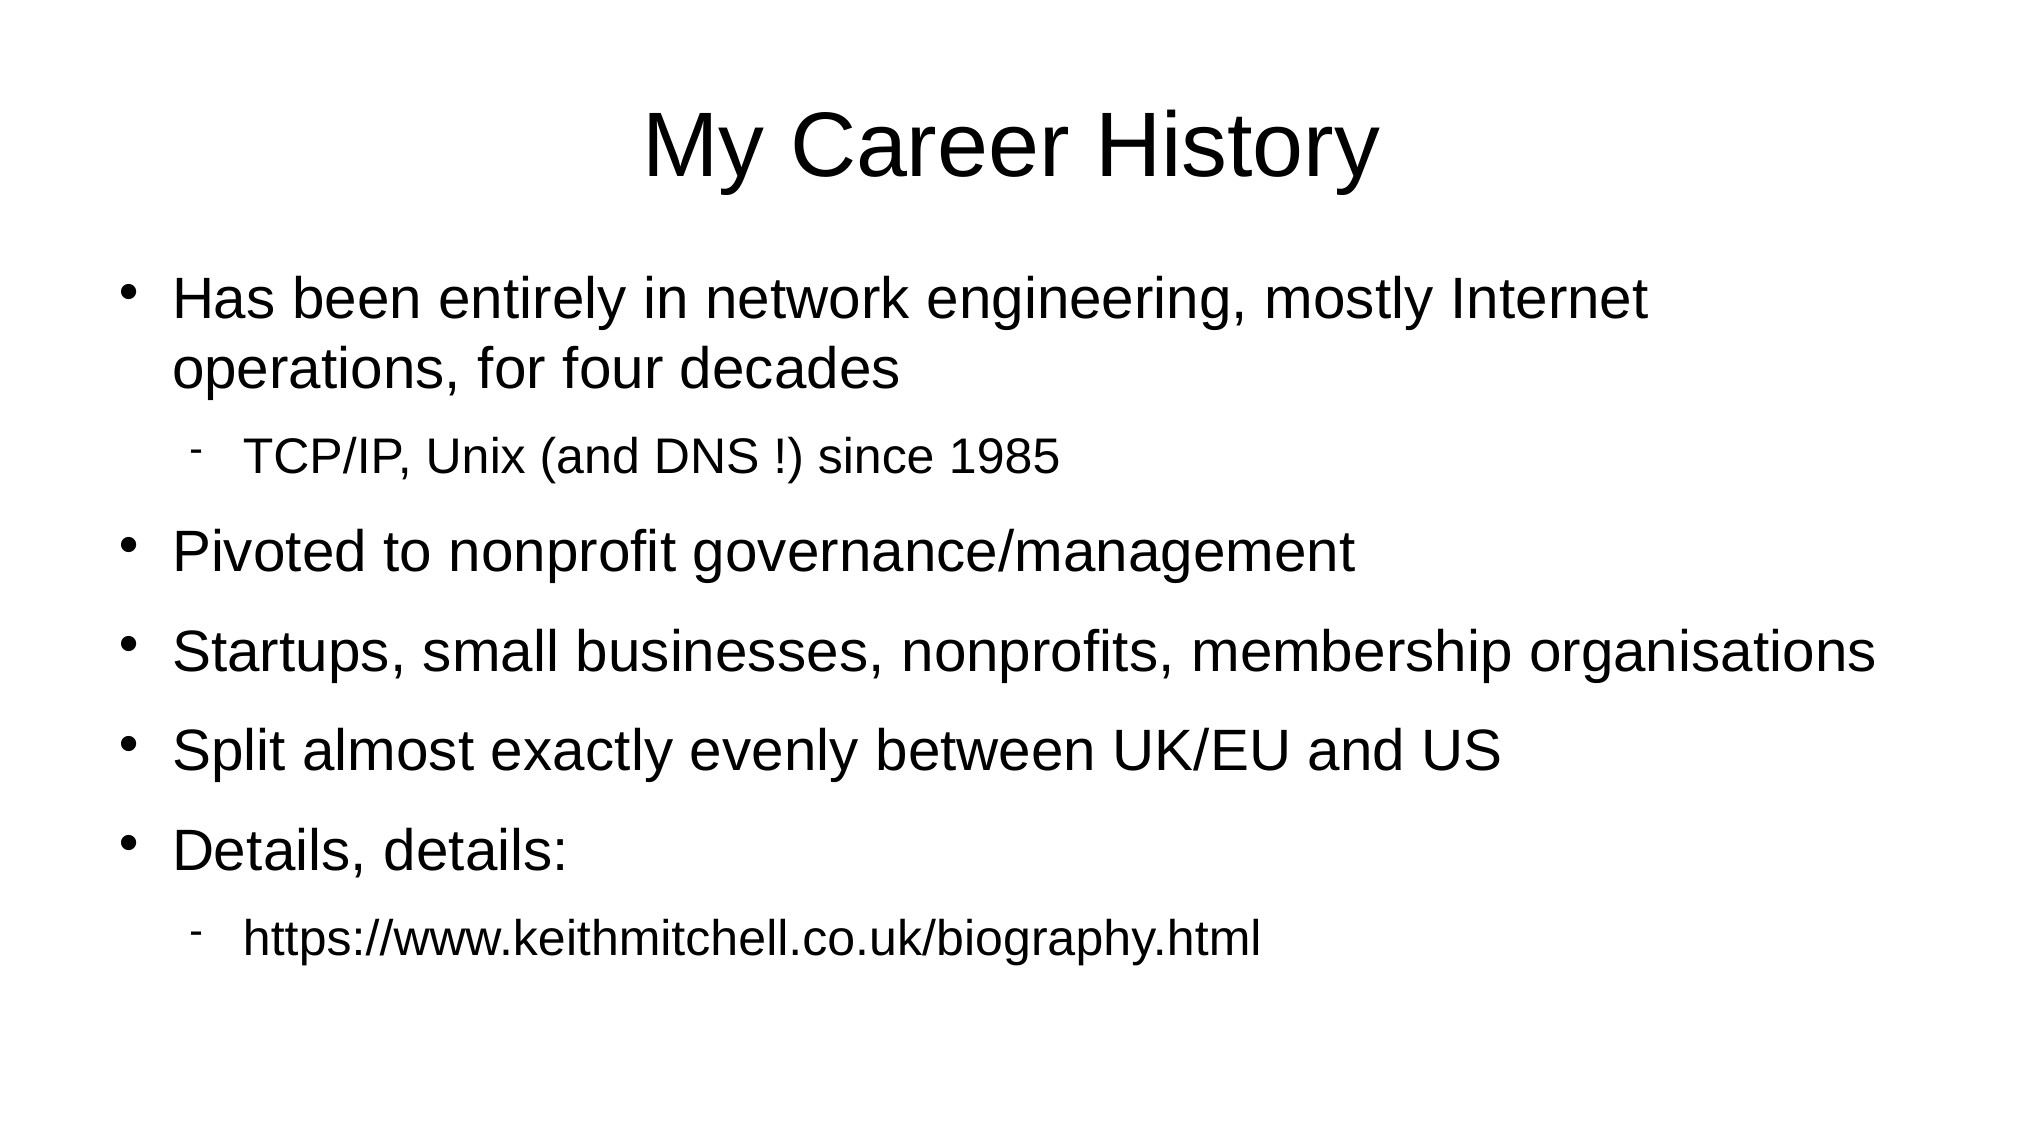

# My Career History
Has been entirely in network engineering, mostly Internet operations, for four decades
TCP/IP, Unix (and DNS !) since 1985
Pivoted to nonprofit governance/management
Startups, small businesses, nonprofits, membership organisations
Split almost exactly evenly between UK/EU and US
Details, details:
https://www.keithmitchell.co.uk/biography.html